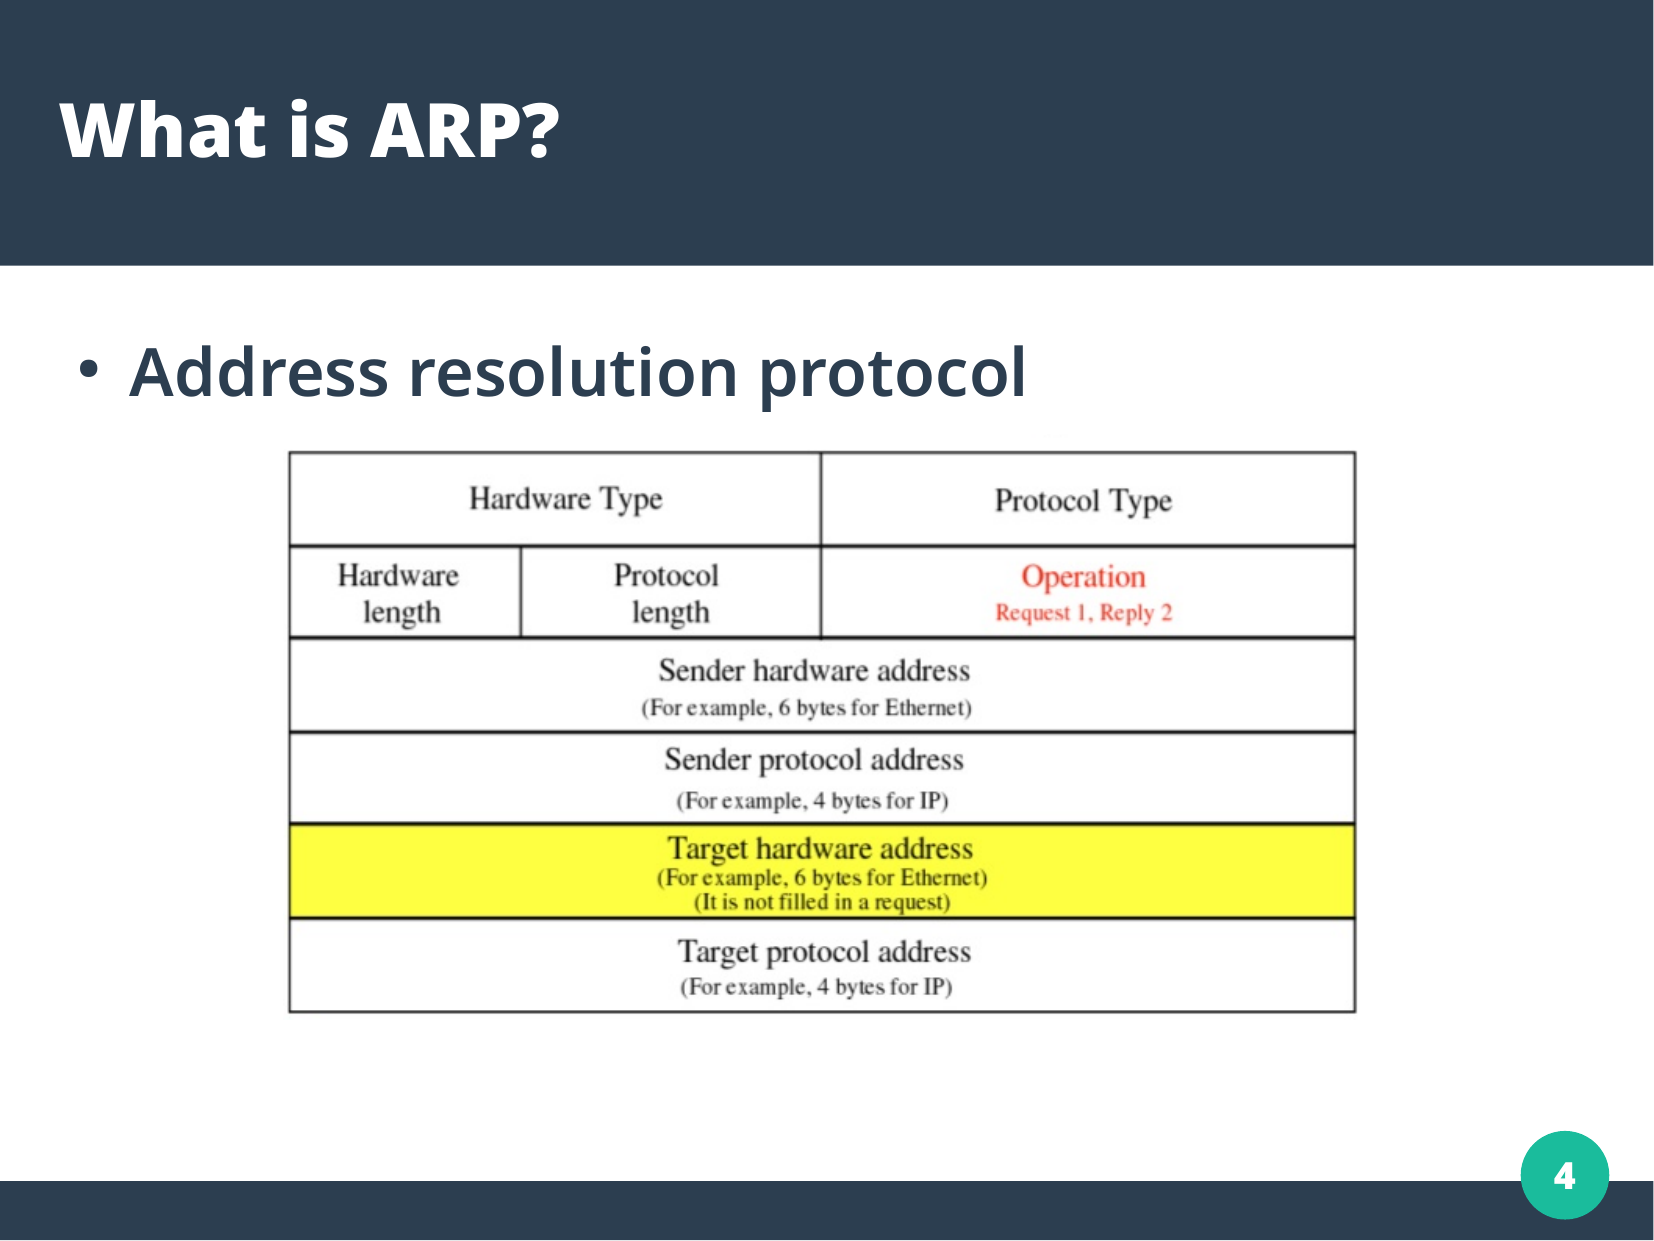

# What is ARP?
Address resolution protocol
4